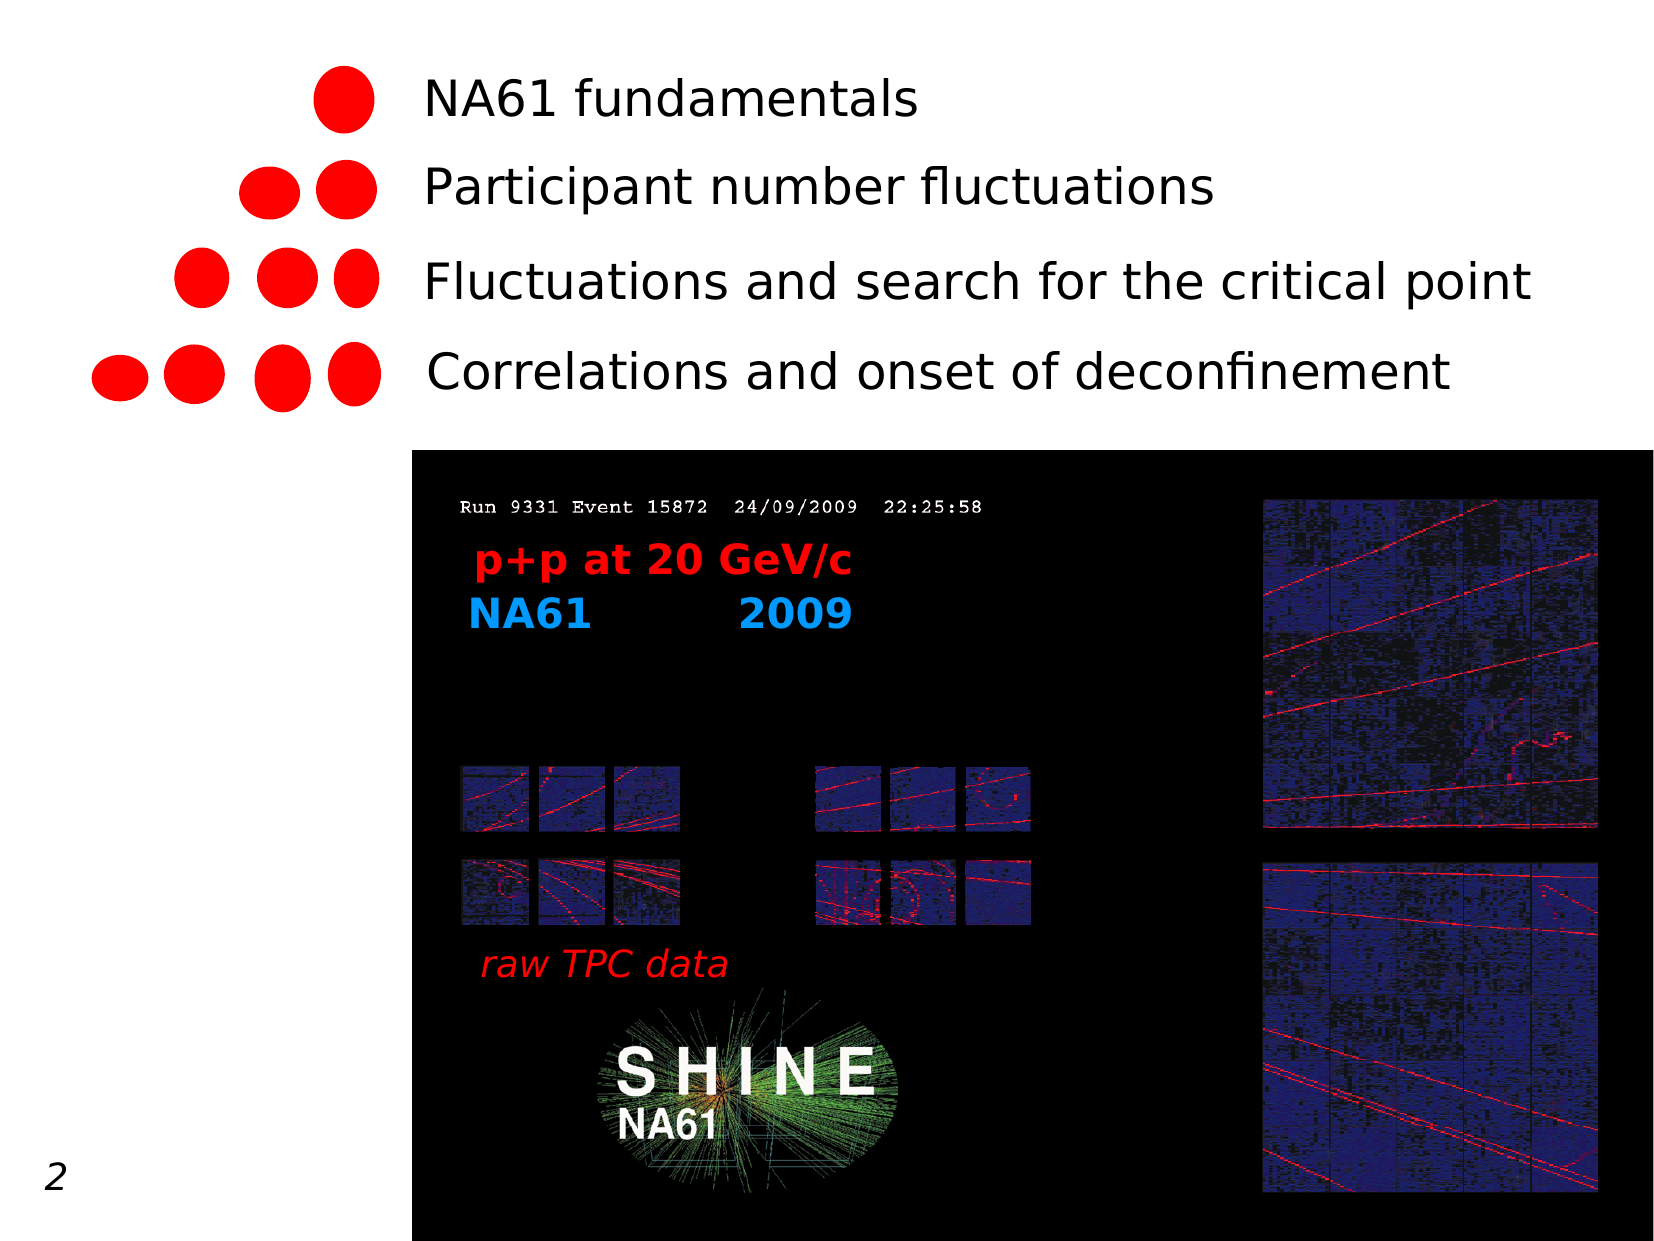

NA61 fundamentals
Participant number fluctuations
Fluctuations and search for the critical point
Correlations and onset of deconfinement
p+p at 20 GeV/c
NA61 2009
raw TPC data